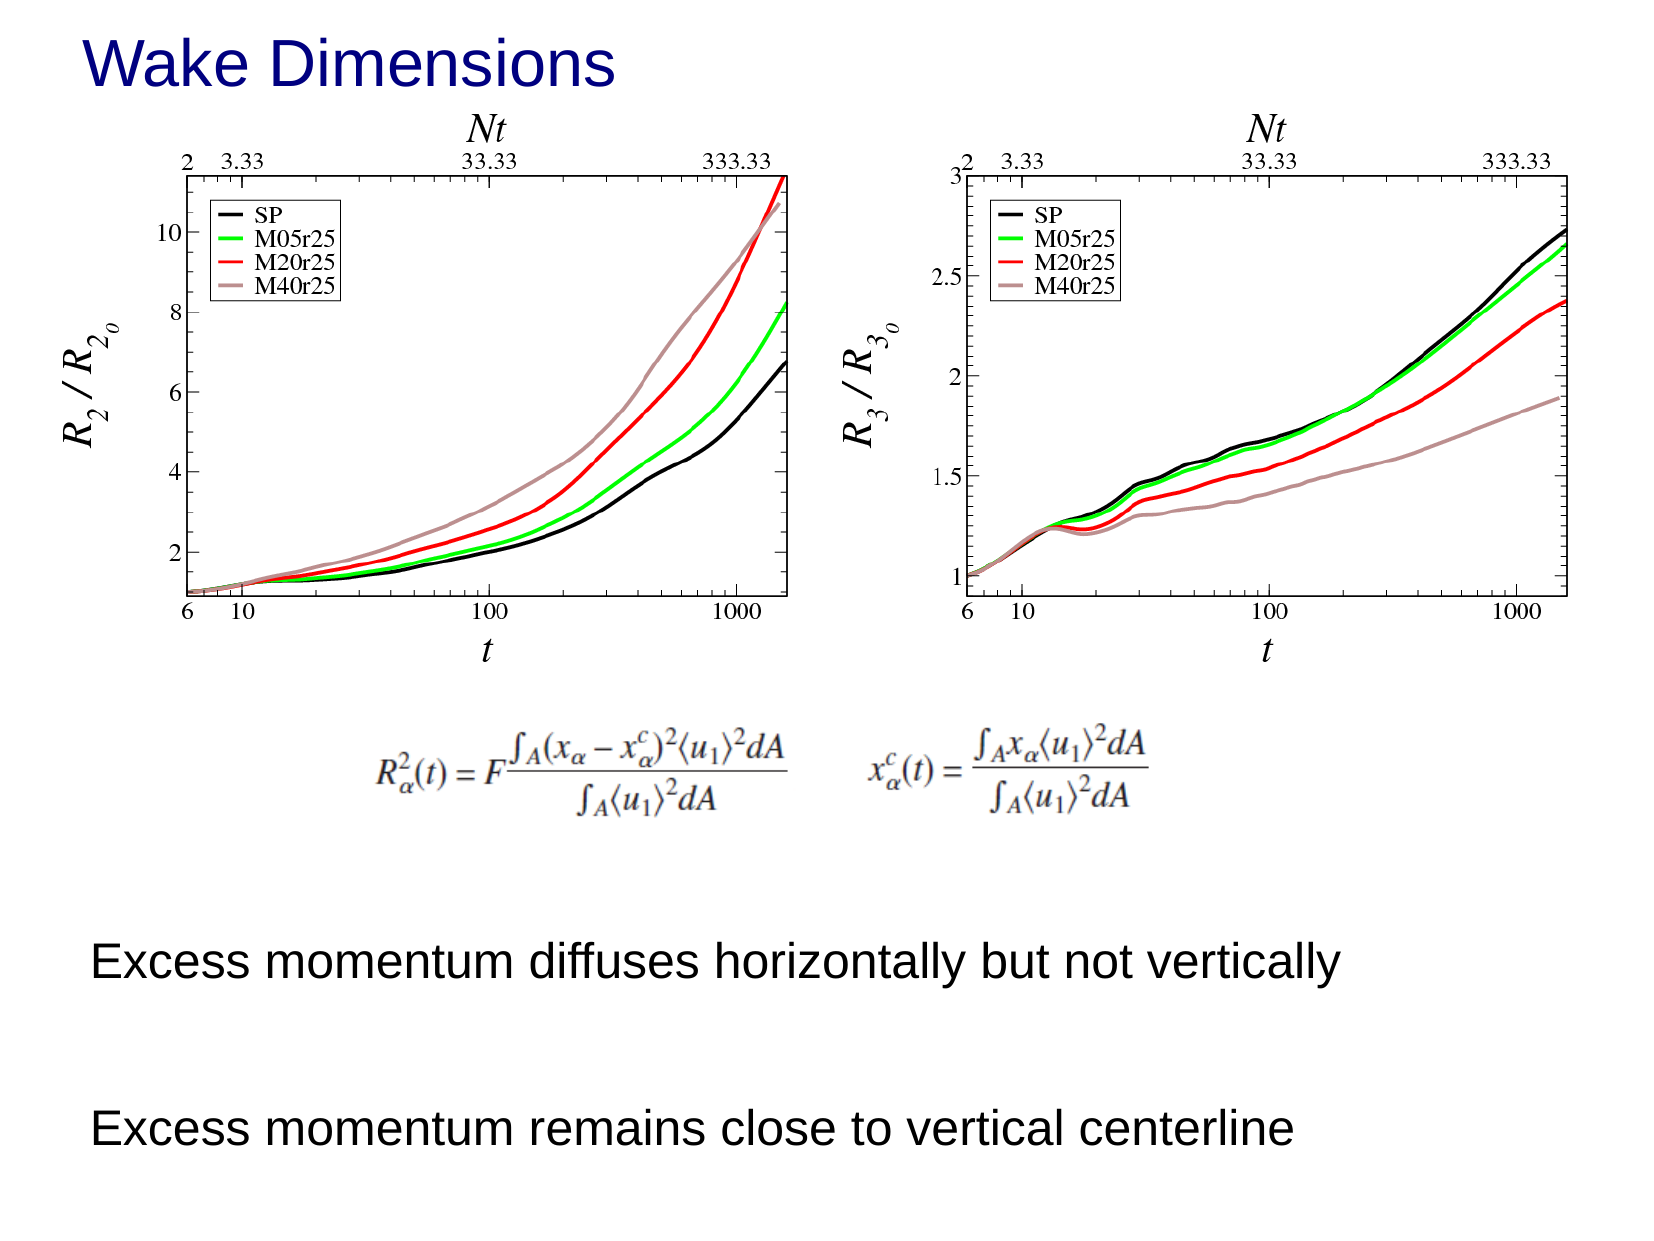

# Wake Dimensions
Excess momentum diffuses horizontally but not vertically
Excess momentum remains close to vertical centerline